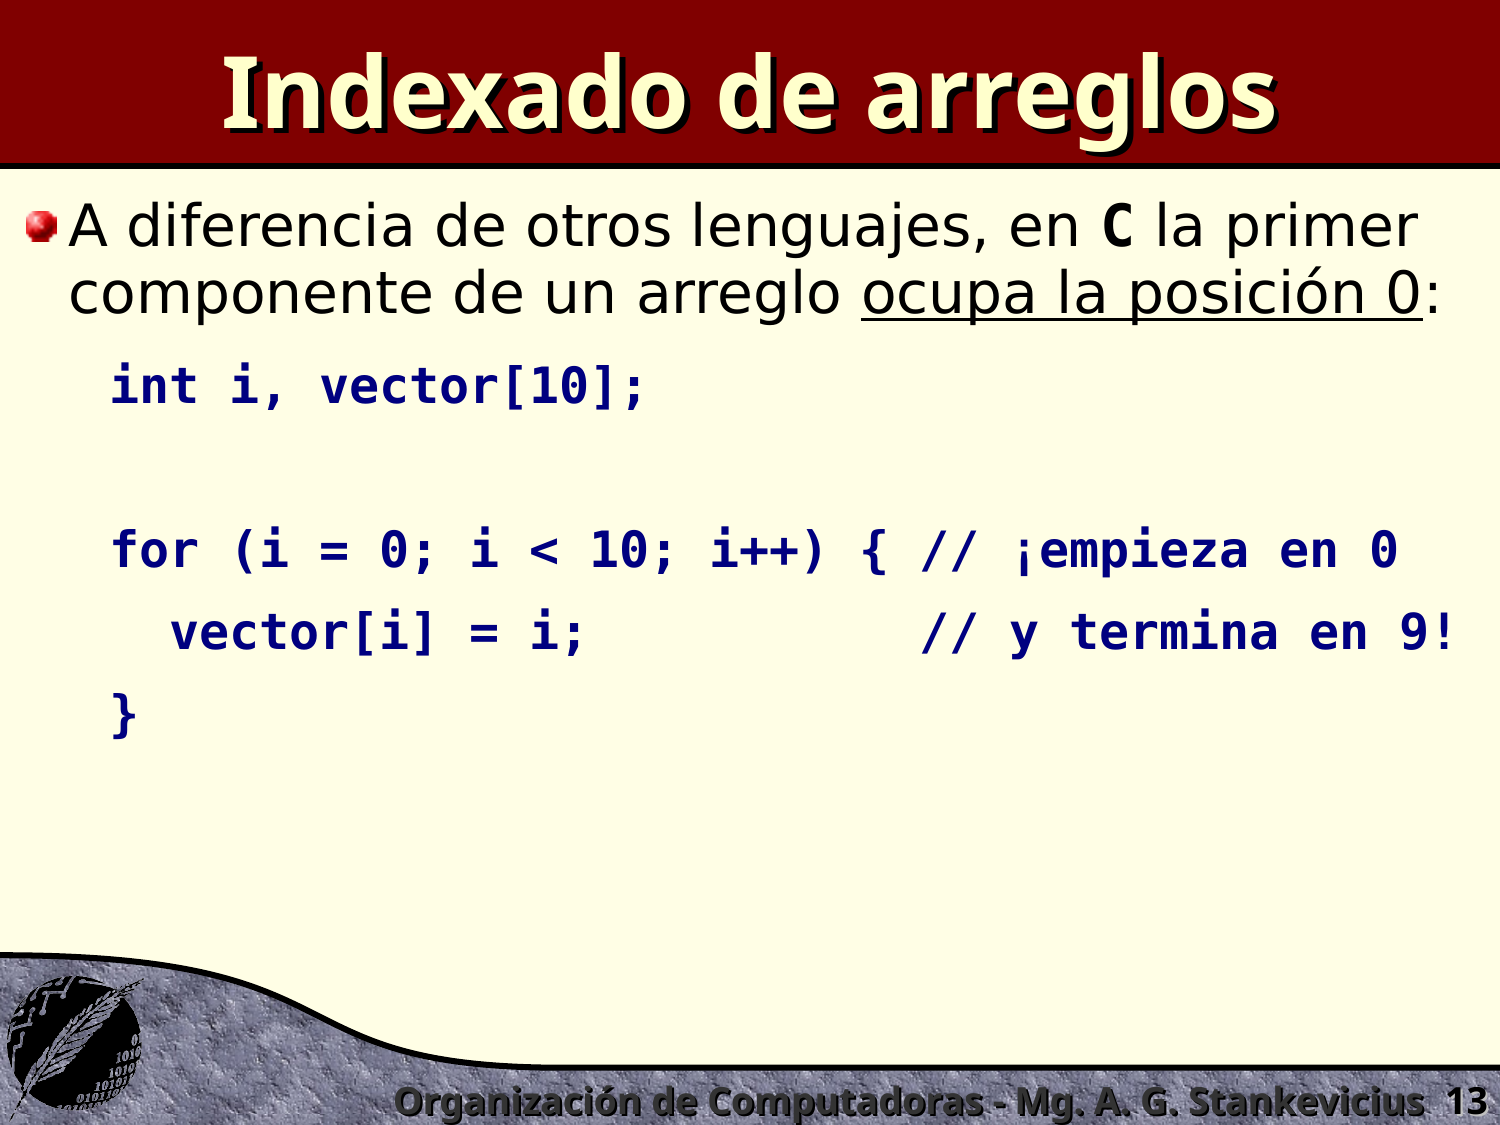

# Indexado de arreglos
A diferencia de otros lenguajes, en C la primer componente de un arreglo ocupa la posición 0:
int i, vector[10];
for (i = 0; i < 10; i++) { // ¡empieza en 0
 vector[i] = i; // y termina en 9!
}
13